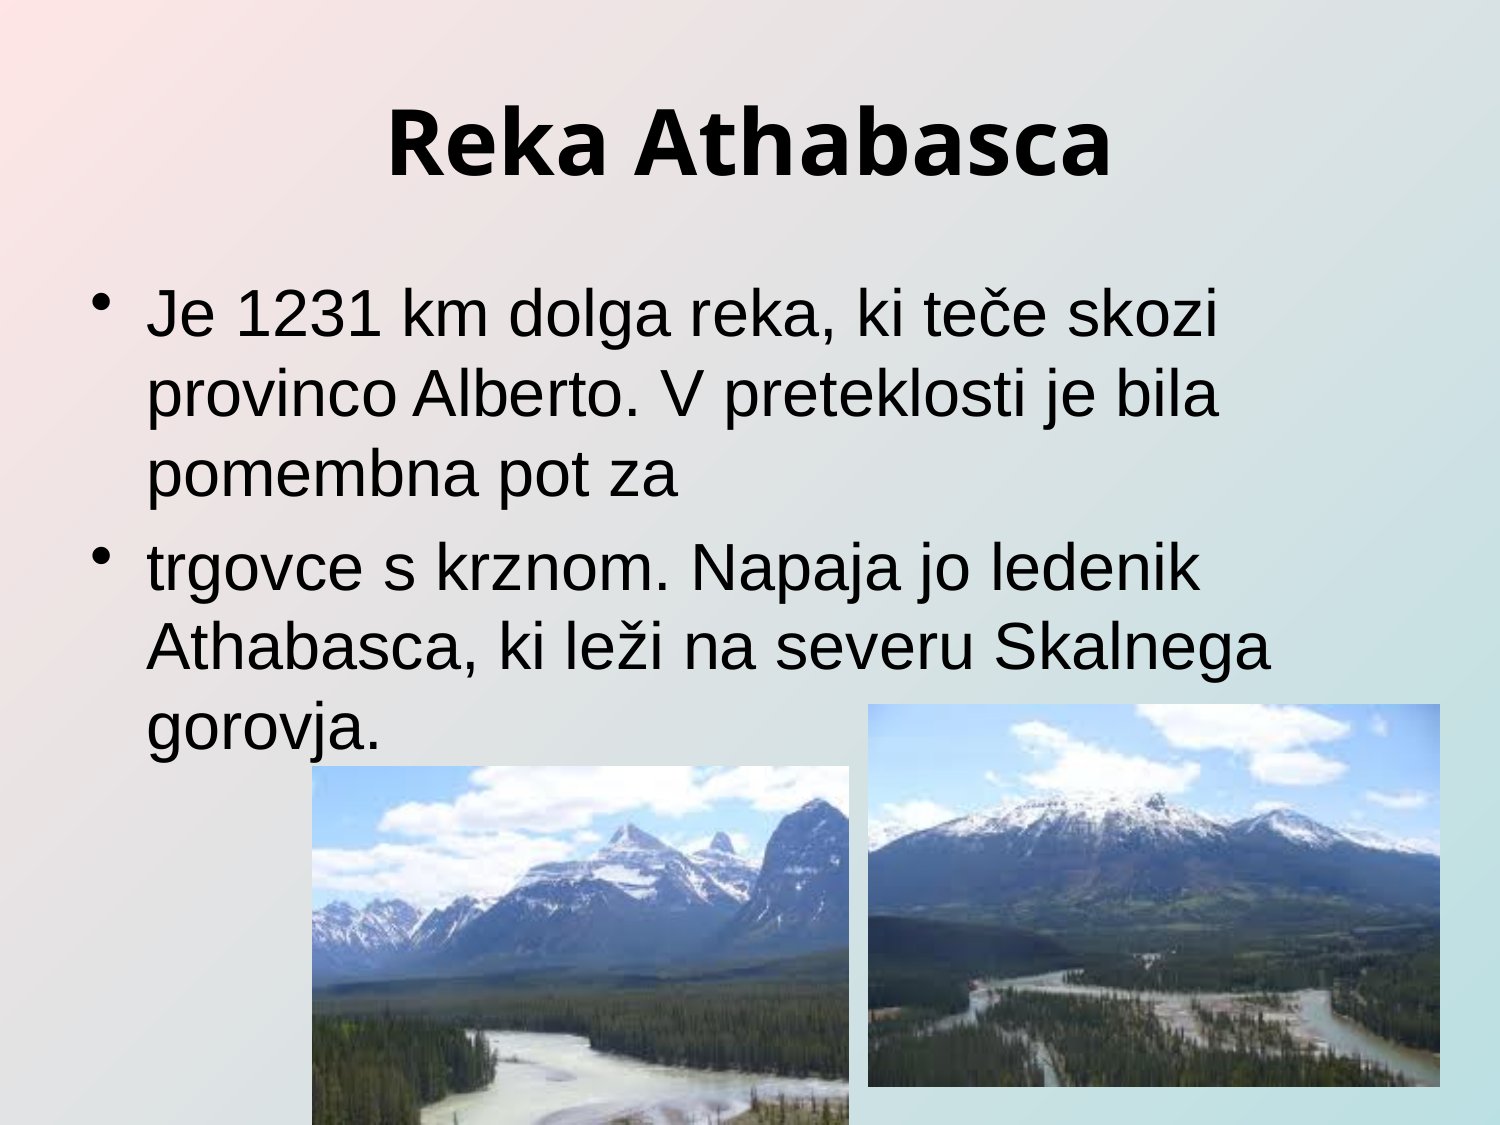

# Reka Athabasca
Je 1231 km dolga reka, ki teče skozi provinco Alberto. V preteklosti je bila pomembna pot za
trgovce s krznom. Napaja jo ledenik Athabasca, ki leži na severu Skalnega gorovja.